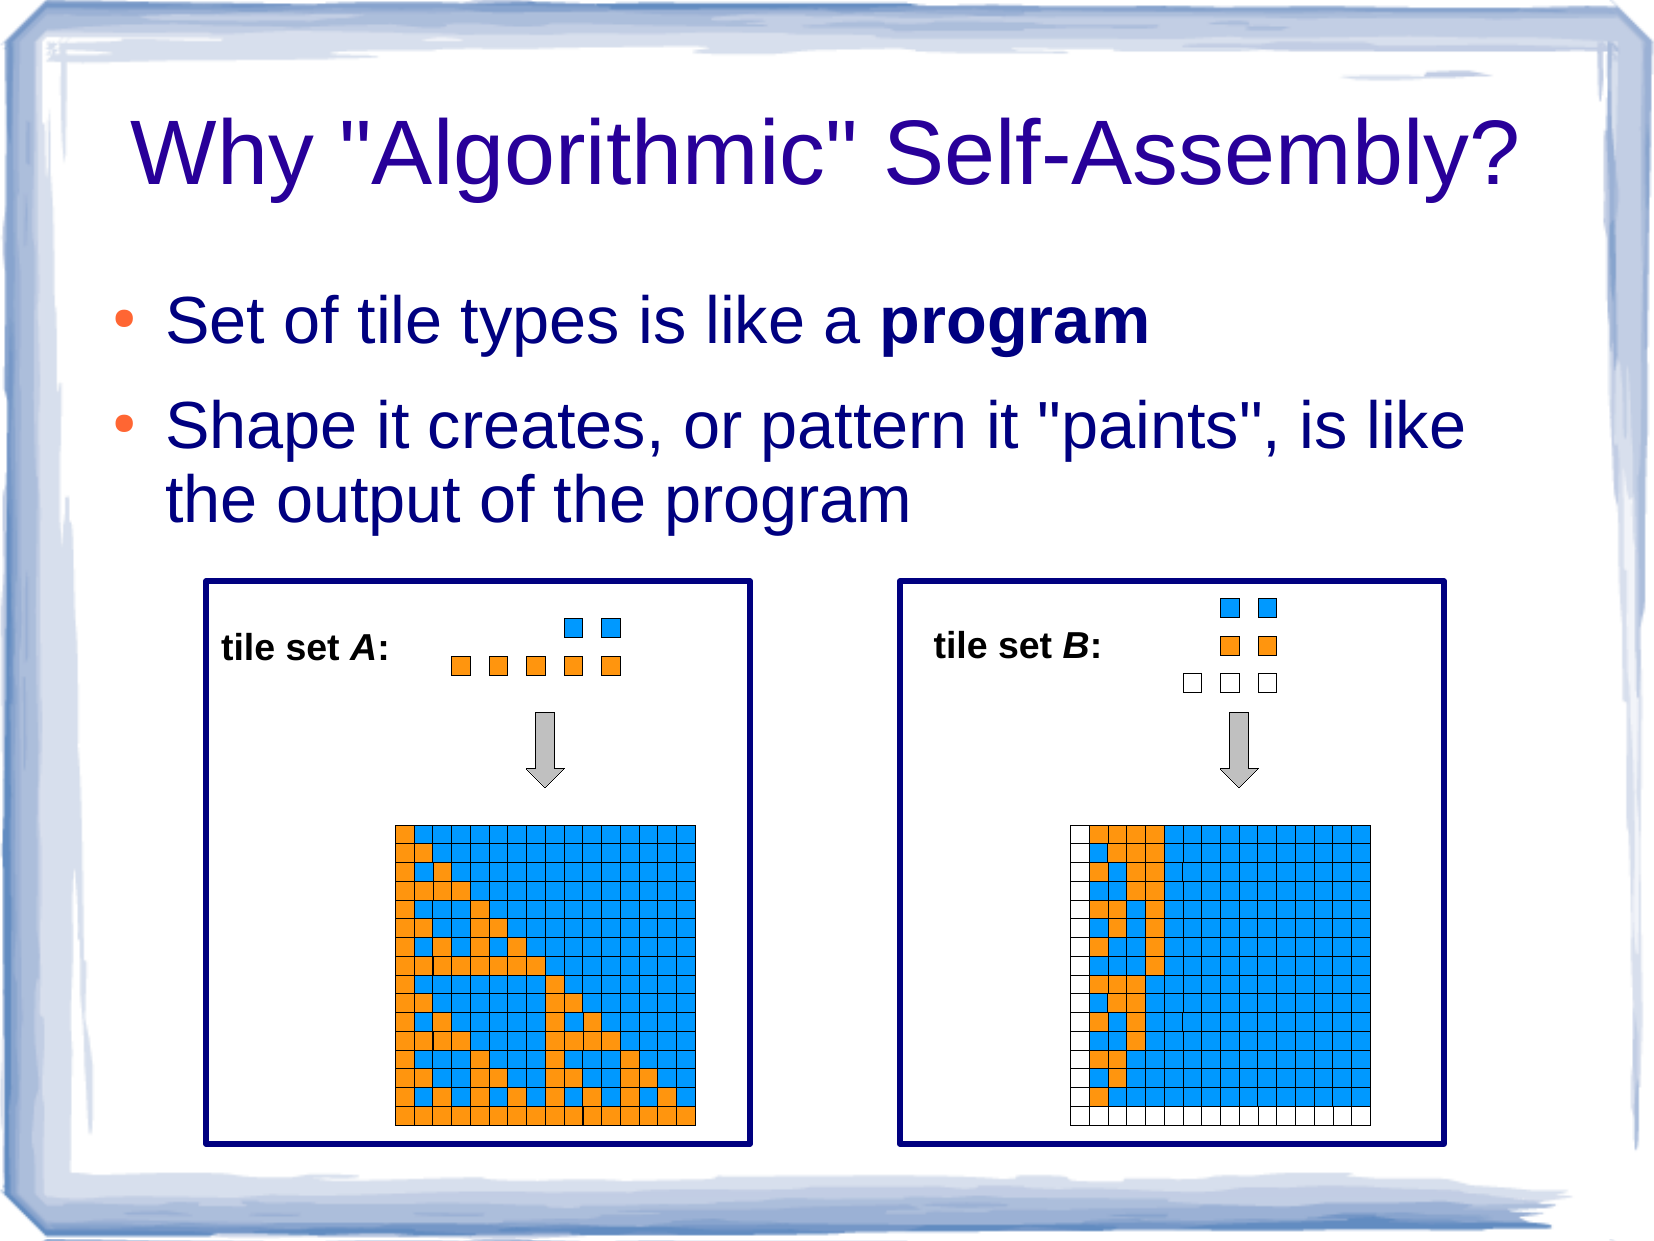

# Why "Algorithmic" Self-Assembly?
Set of tile types is like a program
Shape it creates, or pattern it "paints", is like the output of the program
tile set B:
tile set A: